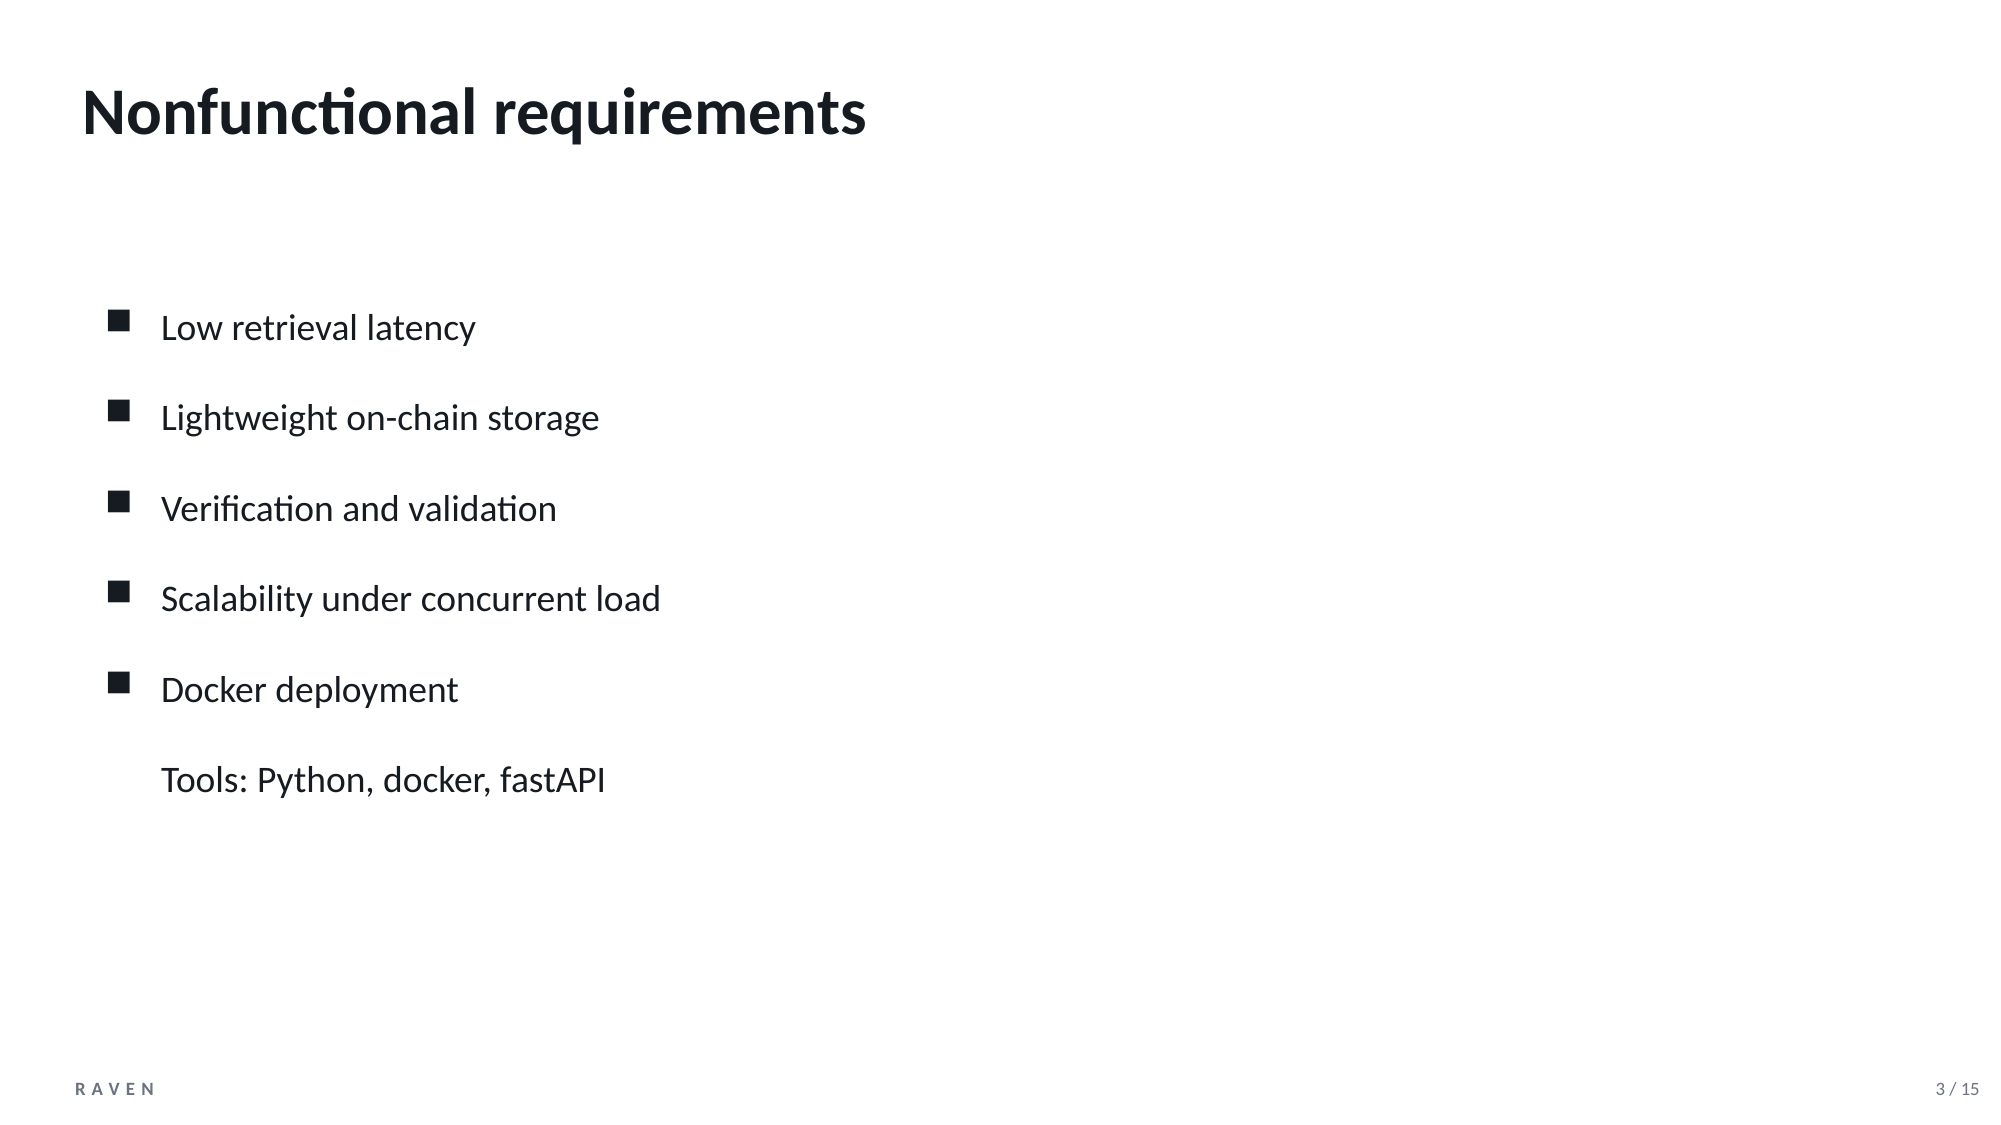

Nonfunctional requirements
Low retrieval latency
Lightweight on-chain storage
Verification and validation
Scalability under concurrent load
Docker deployment
Tools: Python, docker, fastAPI
RAVEN
3 / 15